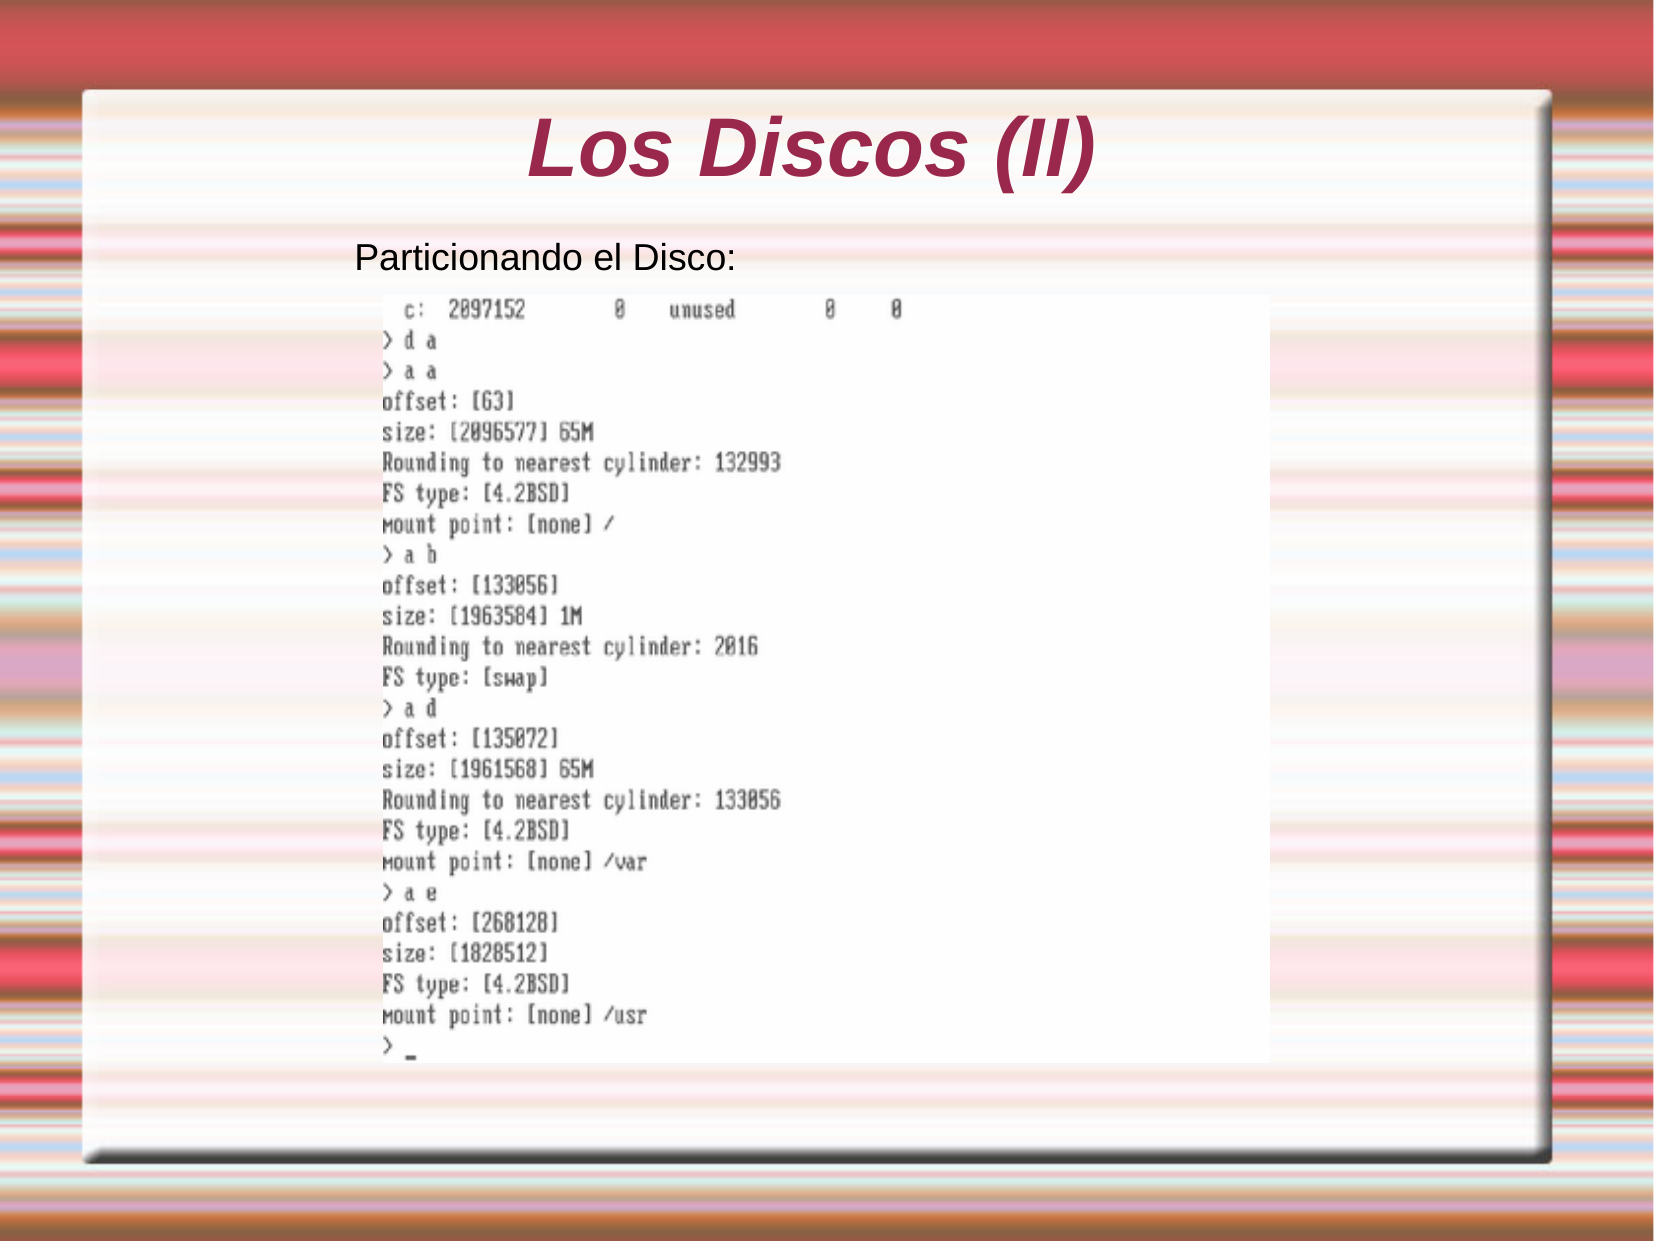

# Los Discos (II)
Particionando el Disco: